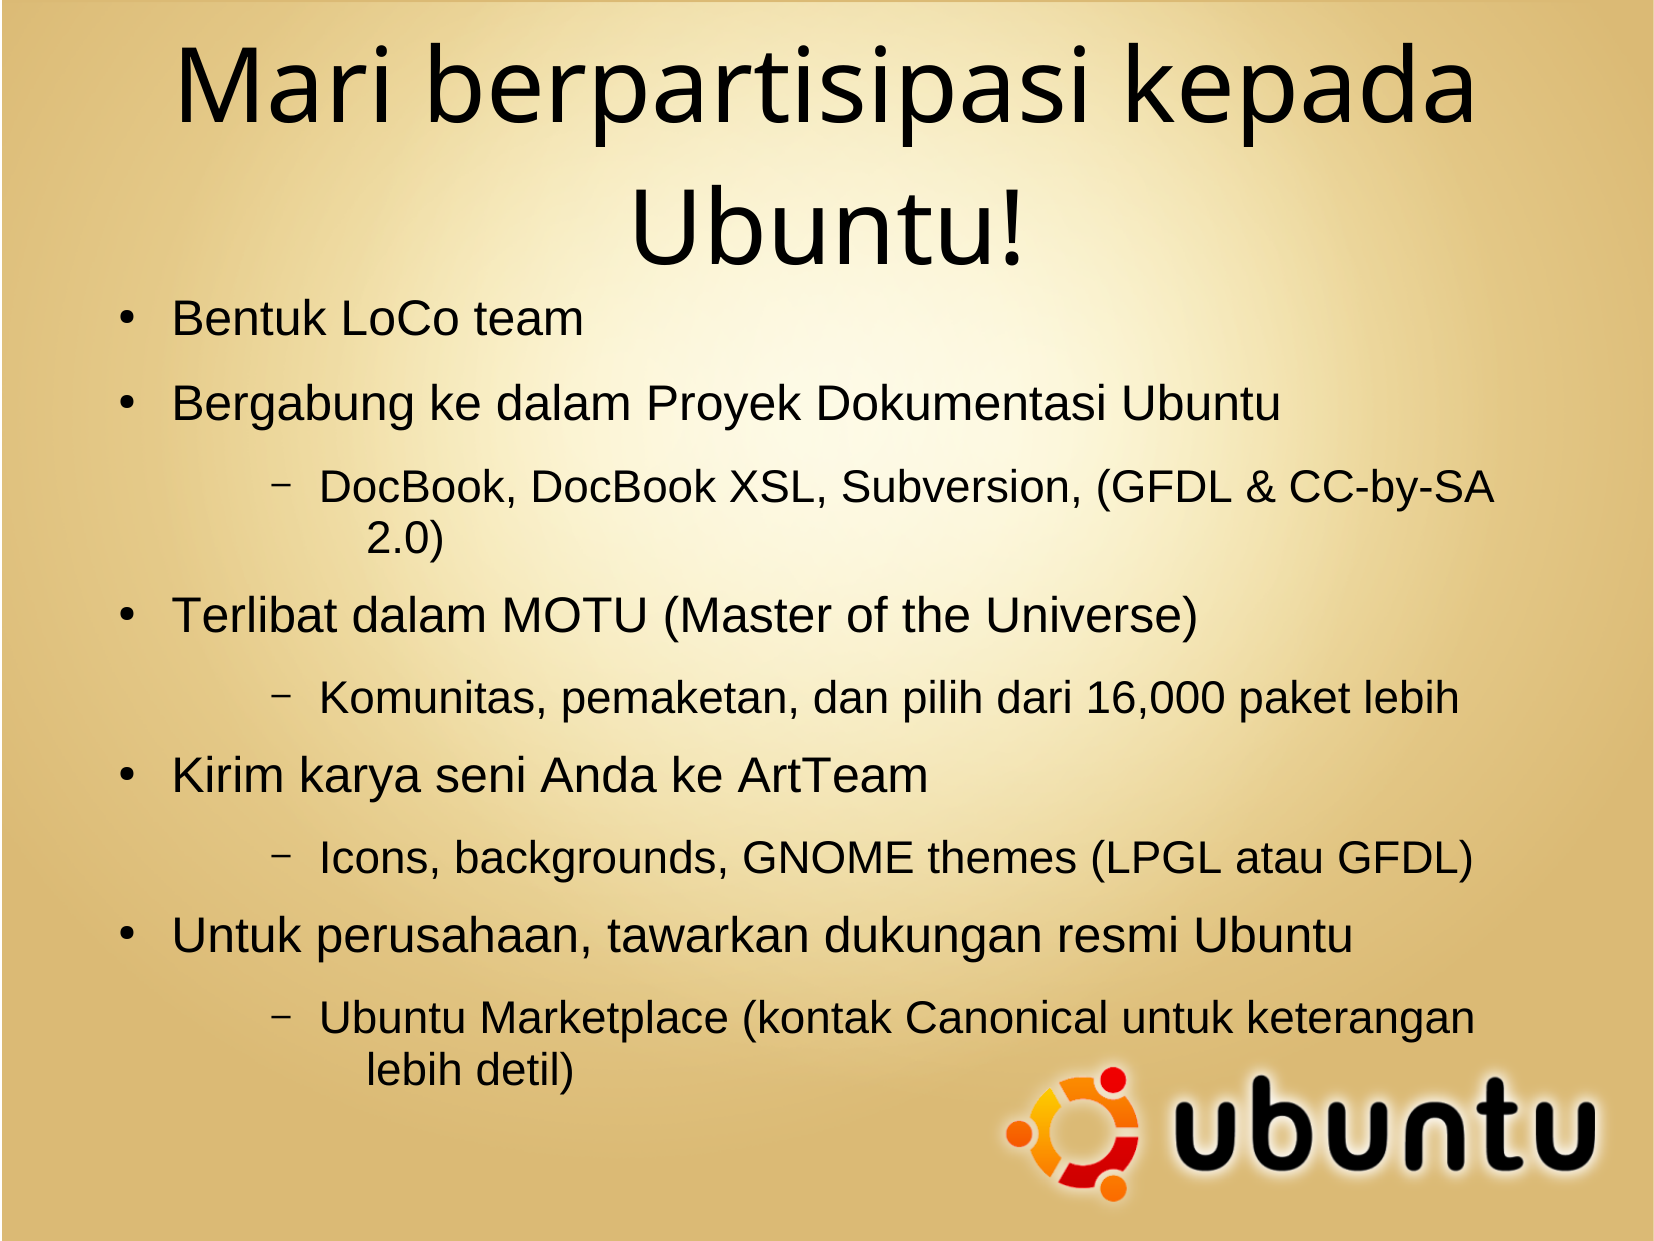

# Mari berpartisipasi kepada Ubuntu!
Bentuk LoCo team
Bergabung ke dalam Proyek Dokumentasi Ubuntu
DocBook, DocBook XSL, Subversion, (GFDL & CC-by-SA 2.0)
Terlibat dalam MOTU (Master of the Universe)
Komunitas, pemaketan, dan pilih dari 16,000 paket lebih
Kirim karya seni Anda ke ArtTeam
Icons, backgrounds, GNOME themes (LPGL atau GFDL)
Untuk perusahaan, tawarkan dukungan resmi Ubuntu
Ubuntu Marketplace (kontak Canonical untuk keterangan lebih detil)